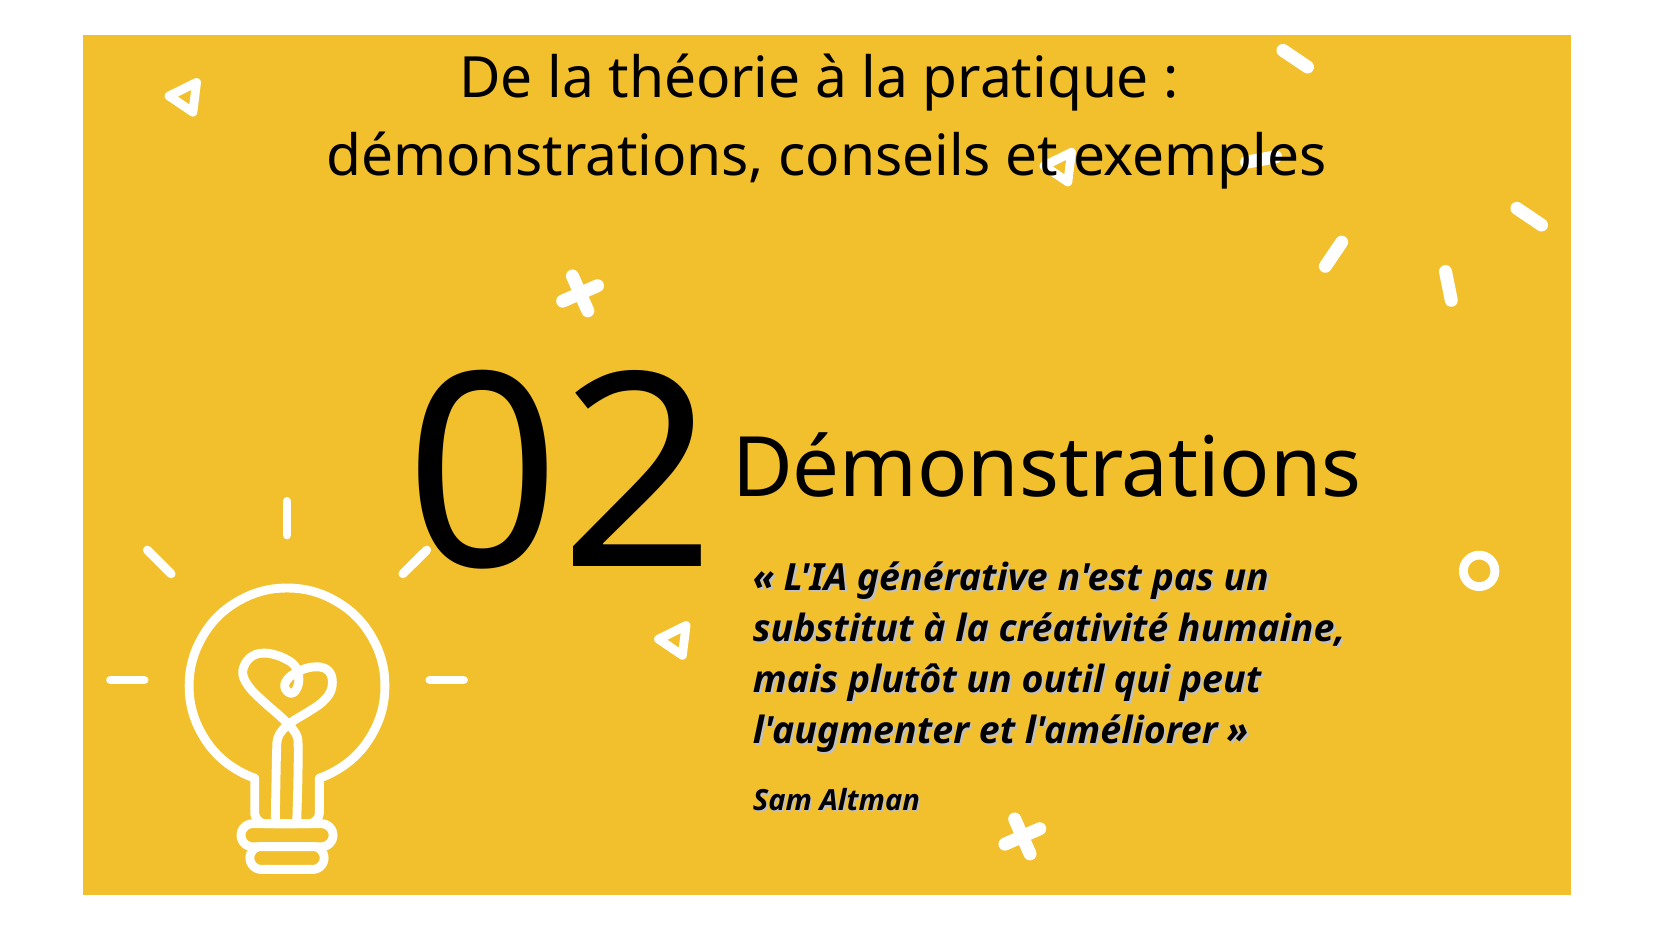

# De la théorie à la pratique : démonstrations, conseils et exemples
02
Démonstrations
« L'IA générative n'est pas un substitut à la créativité humaine, mais plutôt un outil qui peut l'augmenter et l'améliorer »
Sam Altman